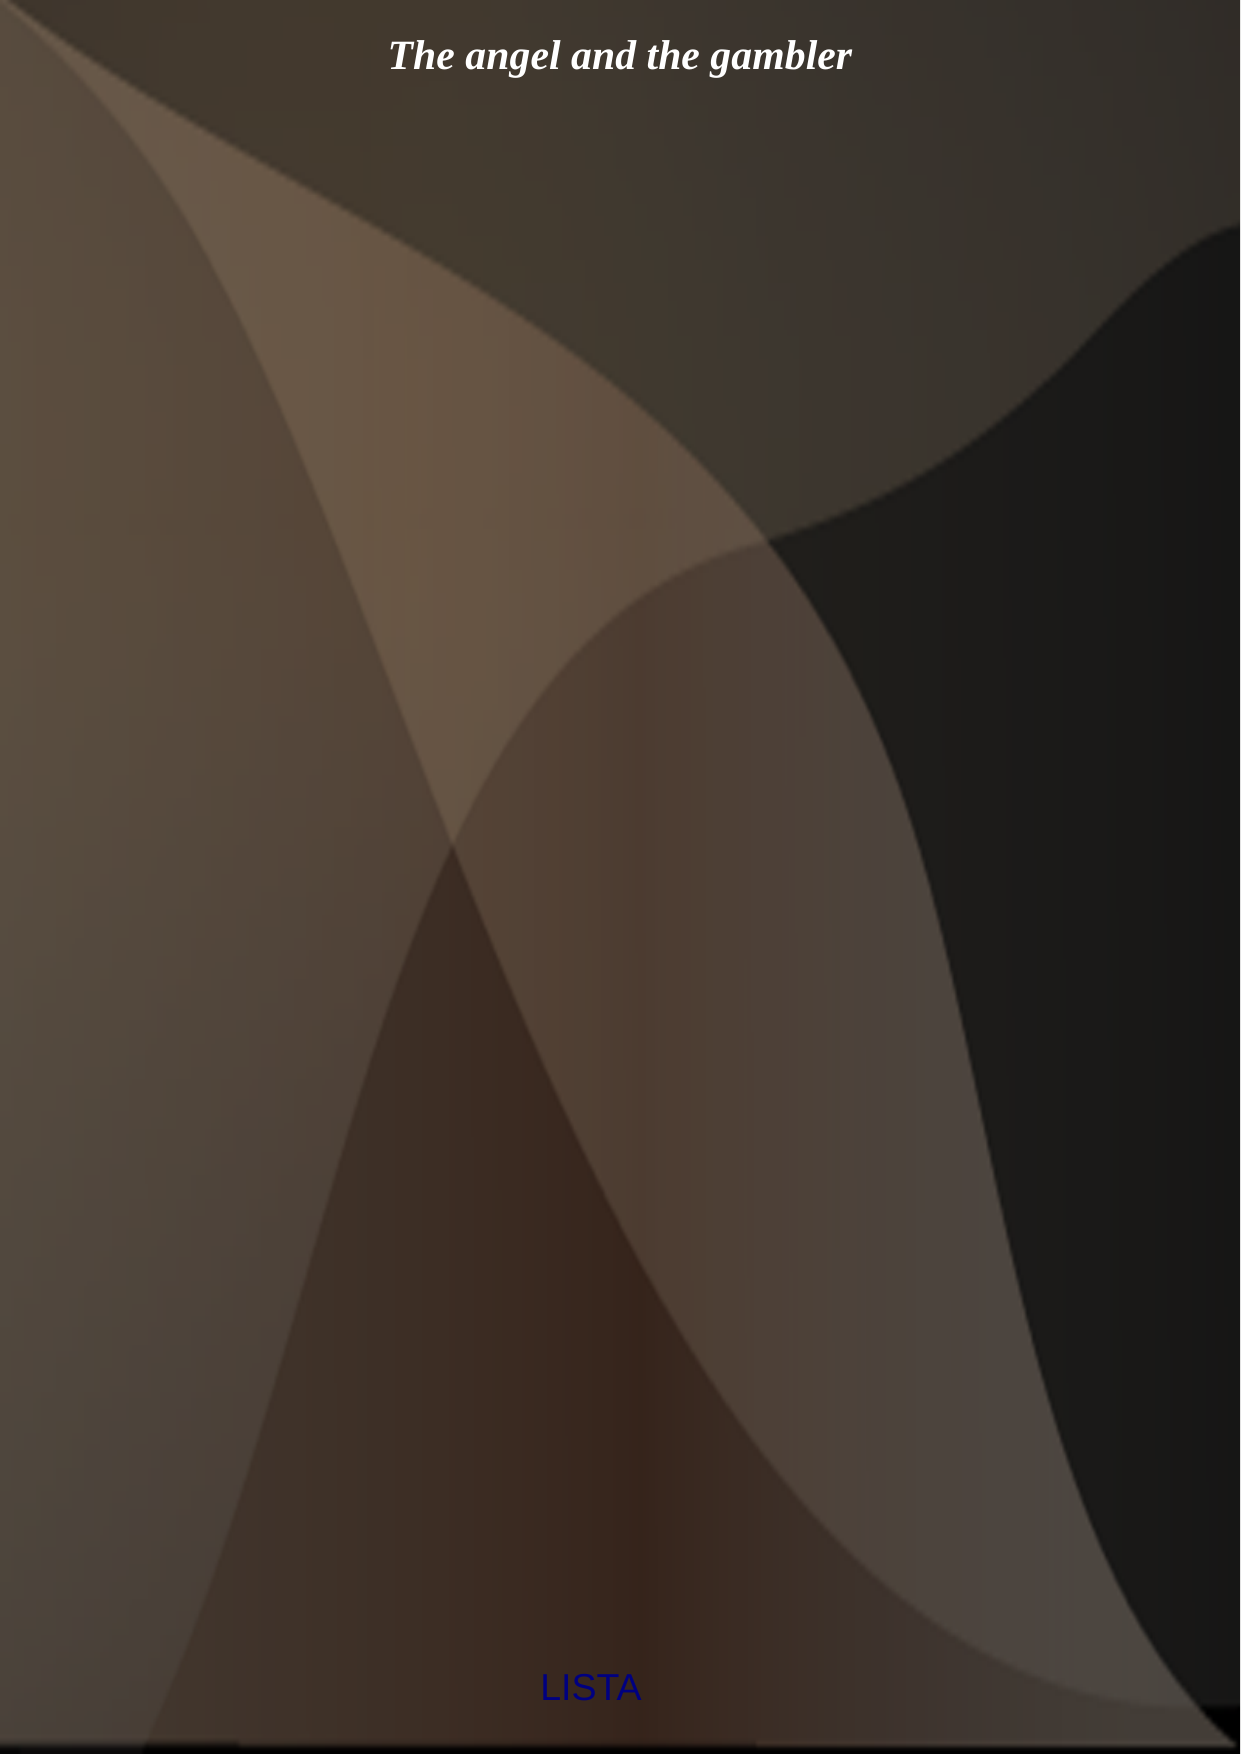

# The angel and the gambler
LISTA